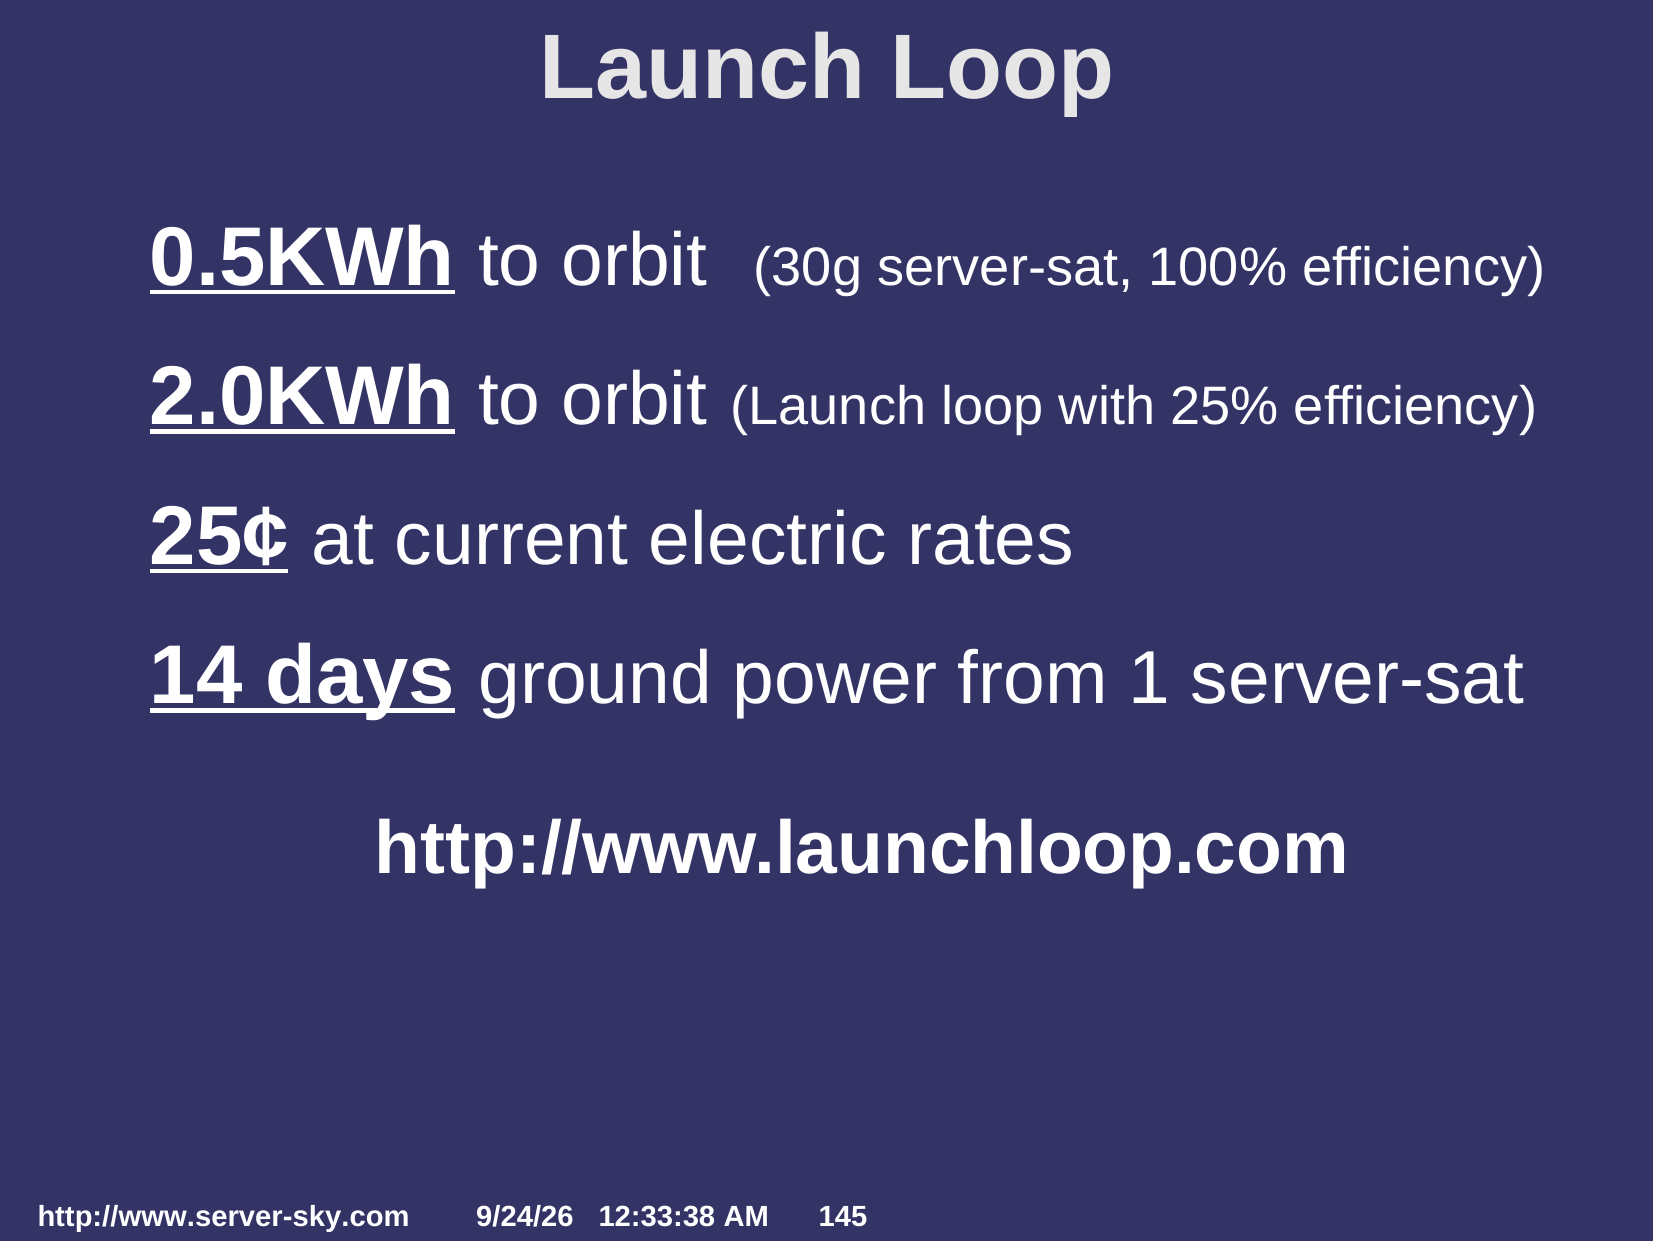

# Launch Loop
0.5KWh to orbit (30g server-sat, 100% efficiency)
2.0KWh to orbit (Launch loop with 25% efficiency)
25¢ at current electric rates
14 days ground power from 1 server-sat
http://www.launchloop.com